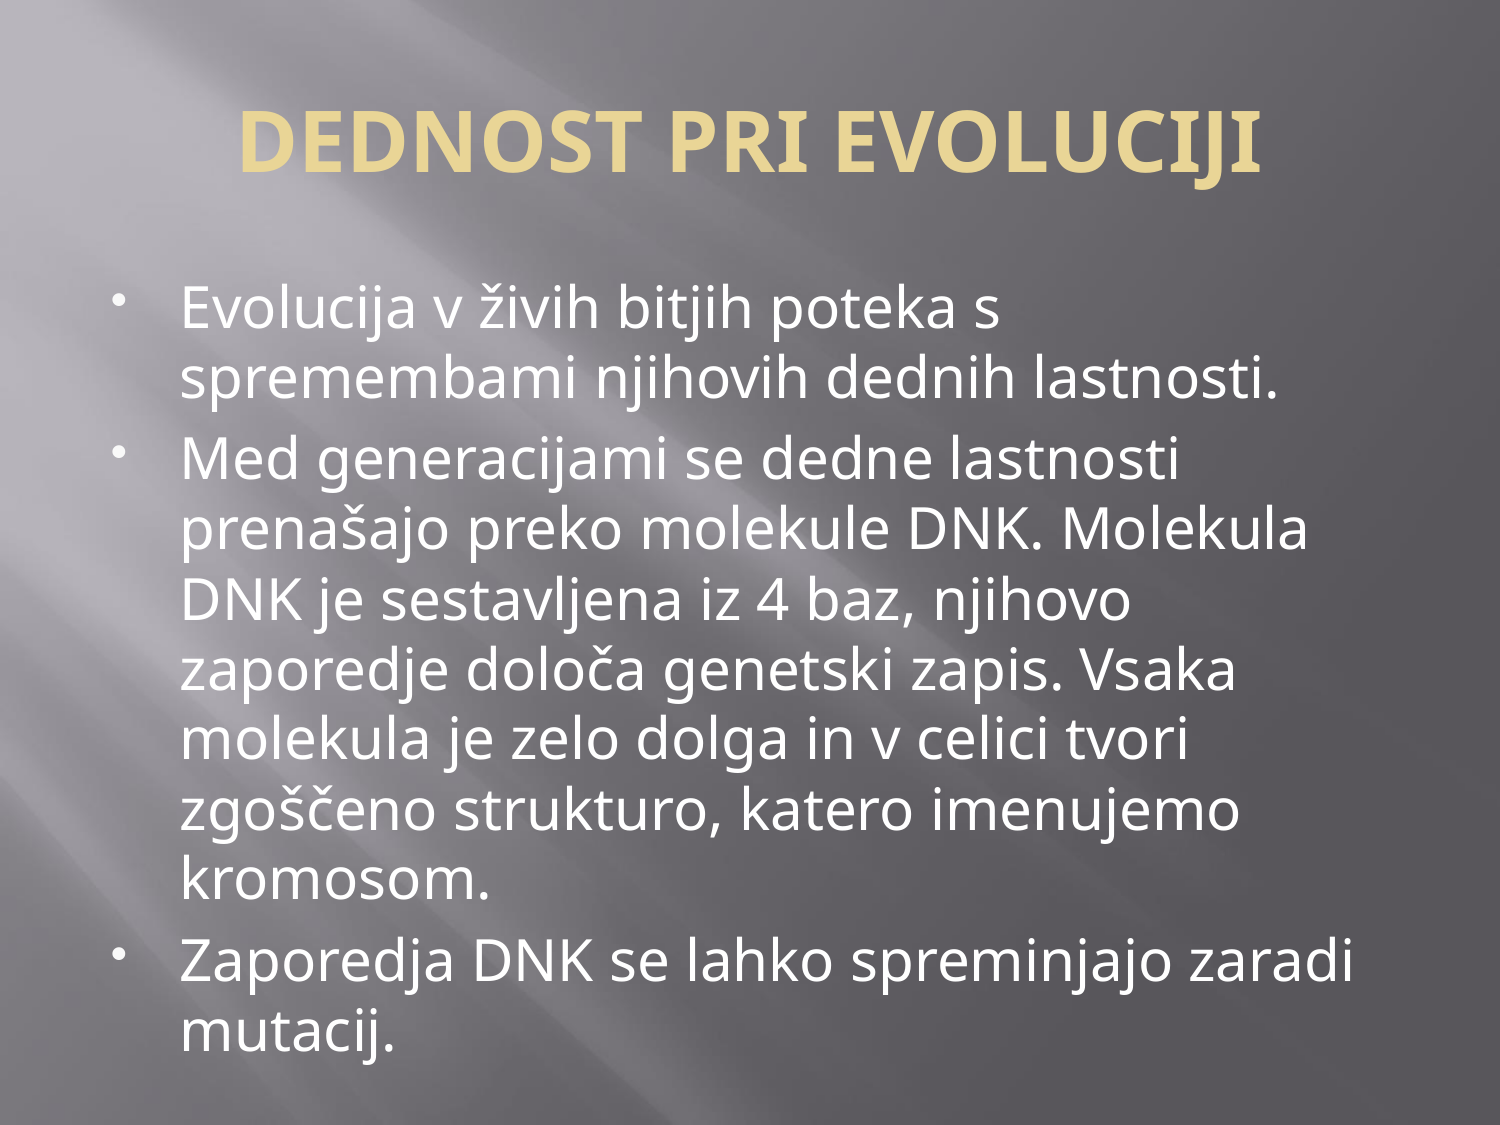

# DEDNOST PRI EVOLUCIJI
Evolucija v živih bitjih poteka s spremembami njihovih dednih lastnosti.
Med generacijami se dedne lastnosti prenašajo preko molekule DNK. Molekula DNK je sestavljena iz 4 baz, njihovo zaporedje določa genetski zapis. Vsaka molekula je zelo dolga in v celici tvori zgoščeno strukturo, katero imenujemo kromosom.
Zaporedja DNK se lahko spreminjajo zaradi mutacij.